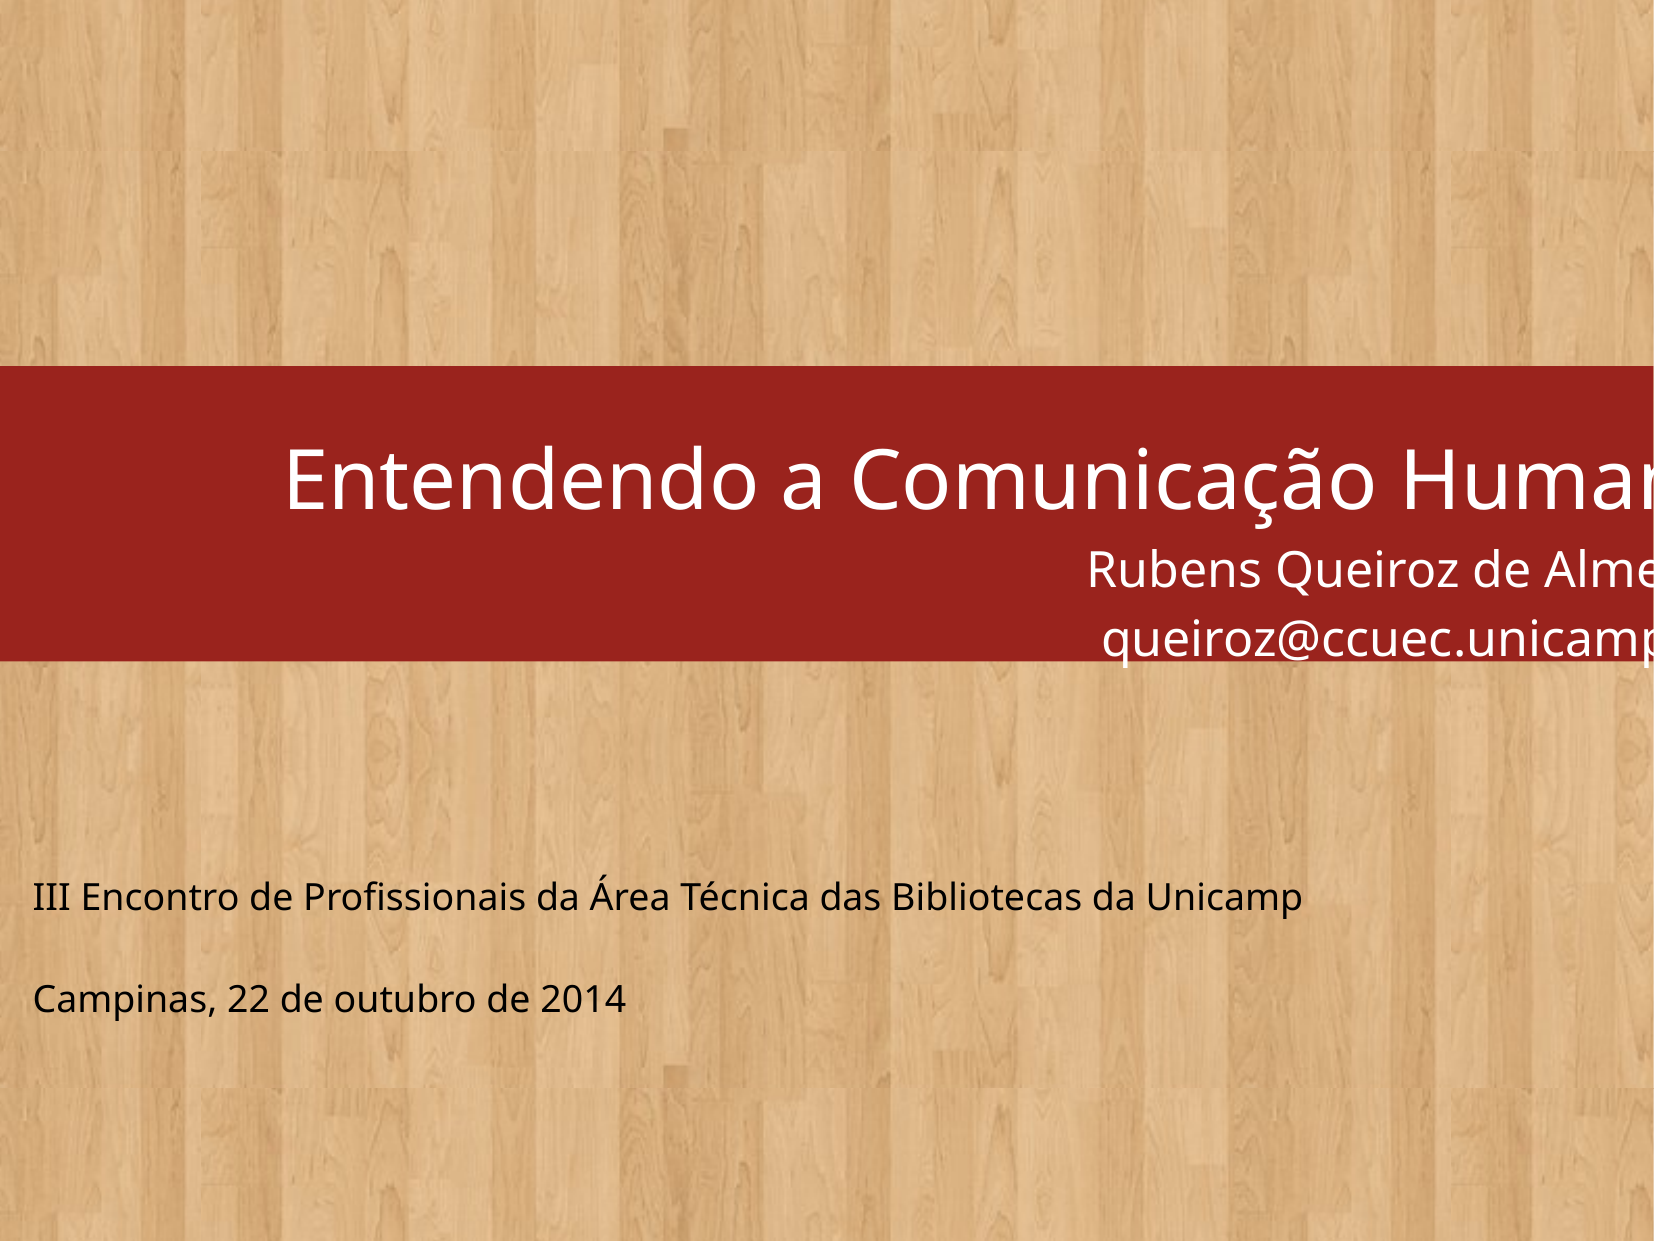

#
Entendendo a Comunicação Humana
Rubens Queiroz de Almeida
queiroz@ccuec.unicamp.br
III Encontro de Profissionais da Área Técnica das Bibliotecas da Unicamp
Campinas, 22 de outubro de 2014